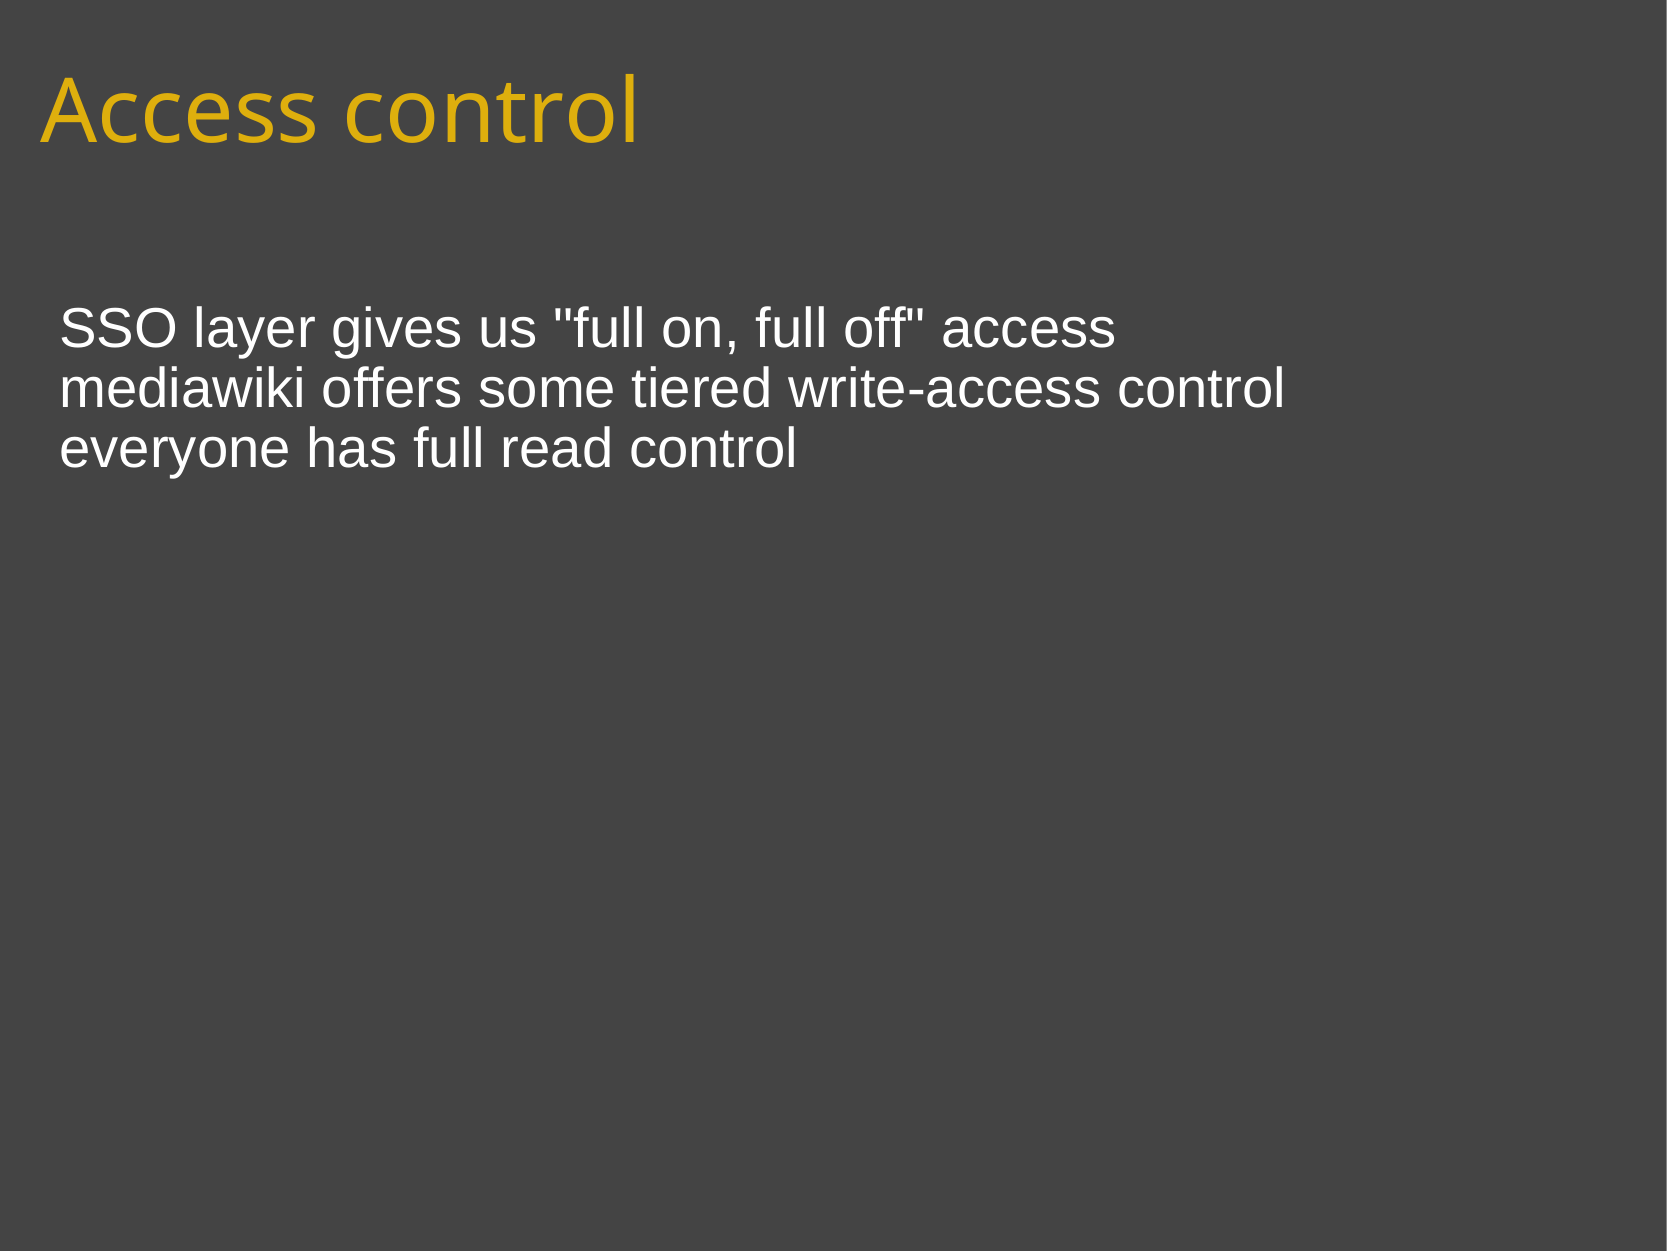

# Access control
SSO layer gives us "full on, full off" access
mediawiki offers some tiered write-access control
everyone has full read control